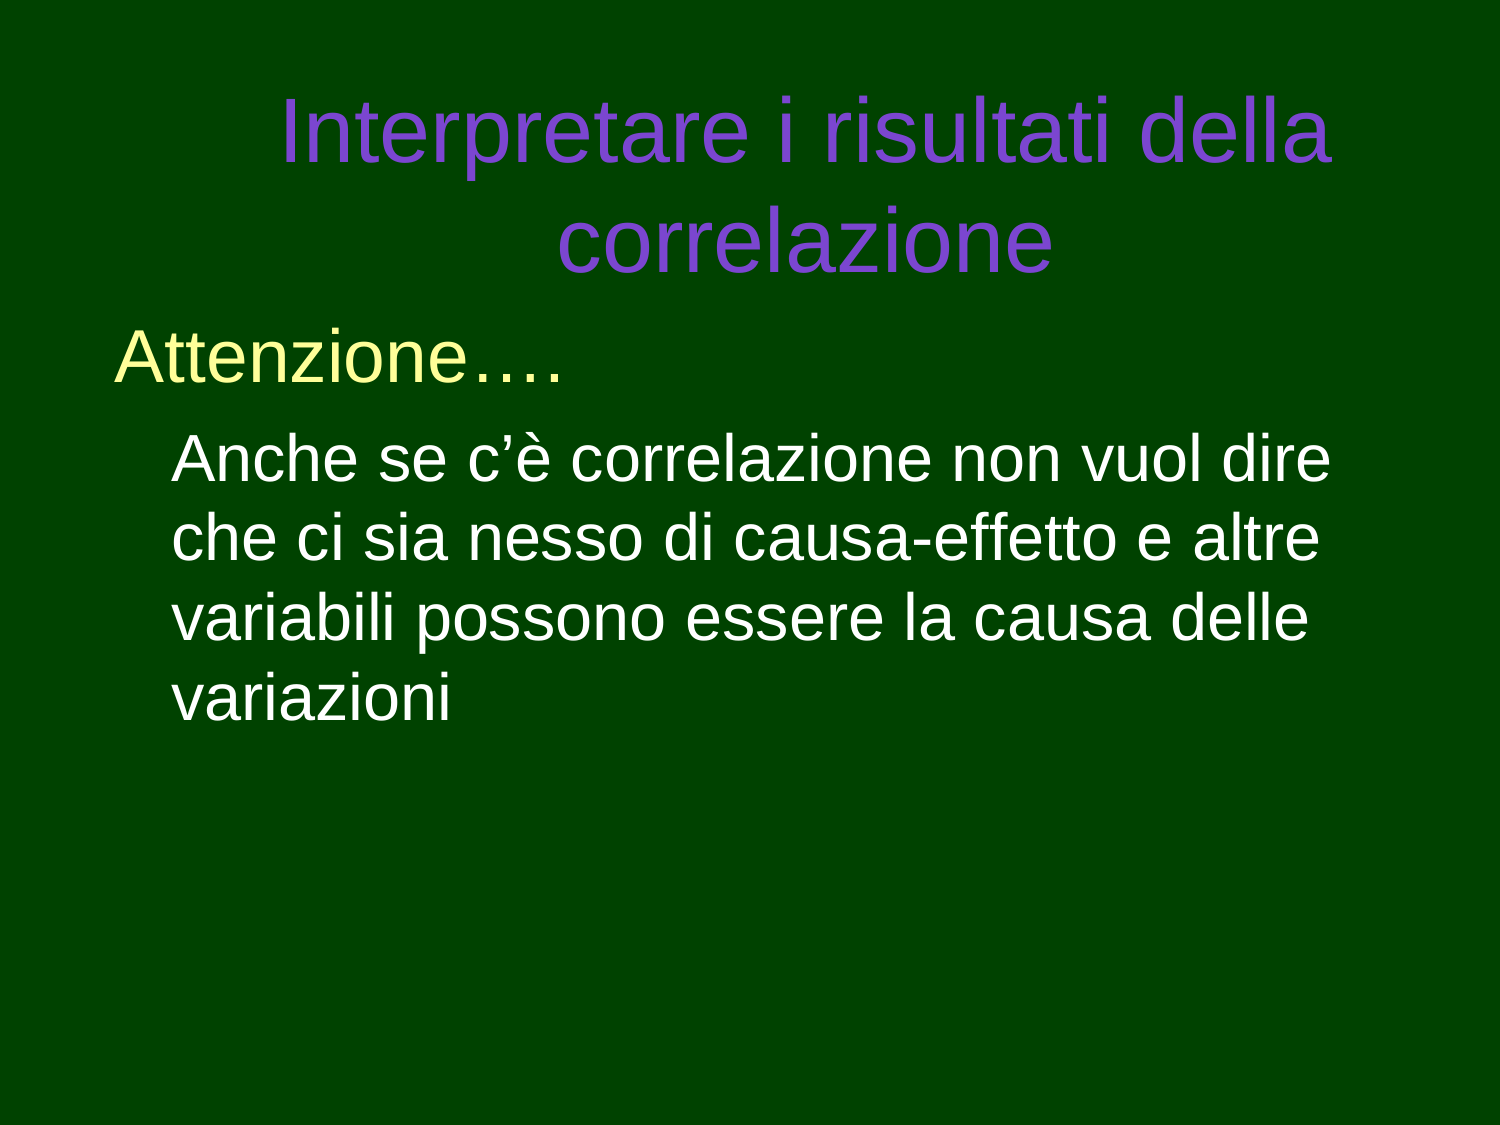

Interpretare i risultati della correlazione
Attenzione….
	Anche se c’è correlazione non vuol dire che ci sia nesso di causa-effetto e altre variabili possono essere la causa delle variazioni